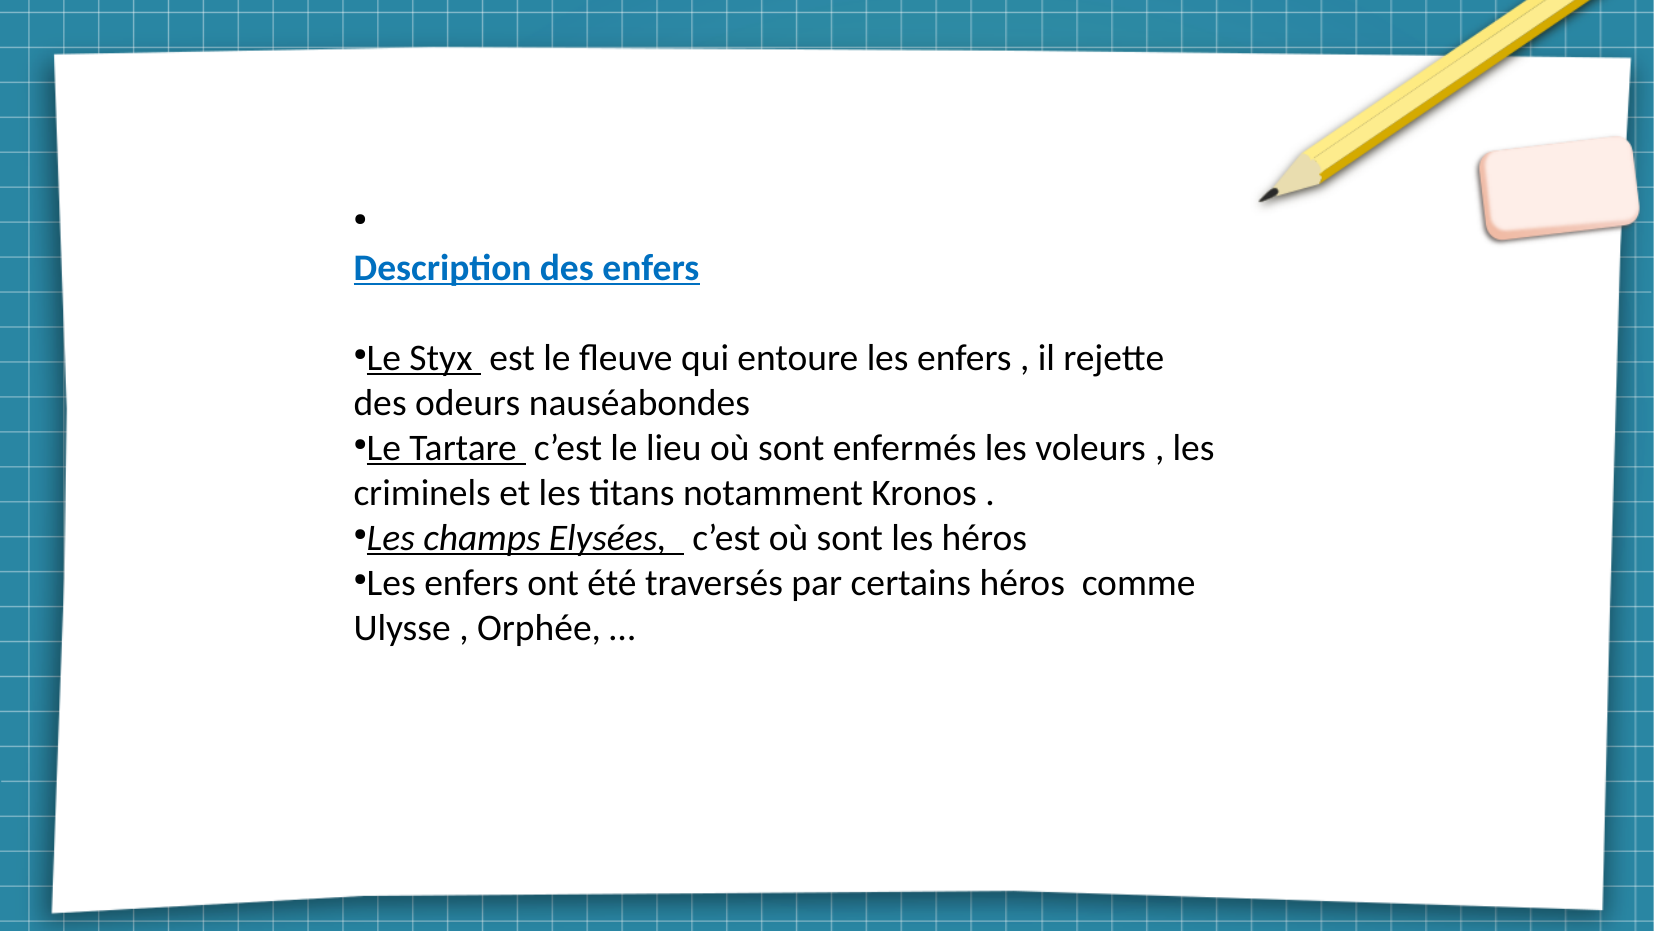

Description des enfers
Le Styx est le fleuve qui entoure les enfers , il rejette des odeurs nauséabondes
Le Tartare c’est le lieu où sont enfermés les voleurs , les criminels et les titans notamment Kronos .
Les champs Elysées, c’est où sont les héros
Les enfers ont été traversés par certains héros comme Ulysse , Orphée, …